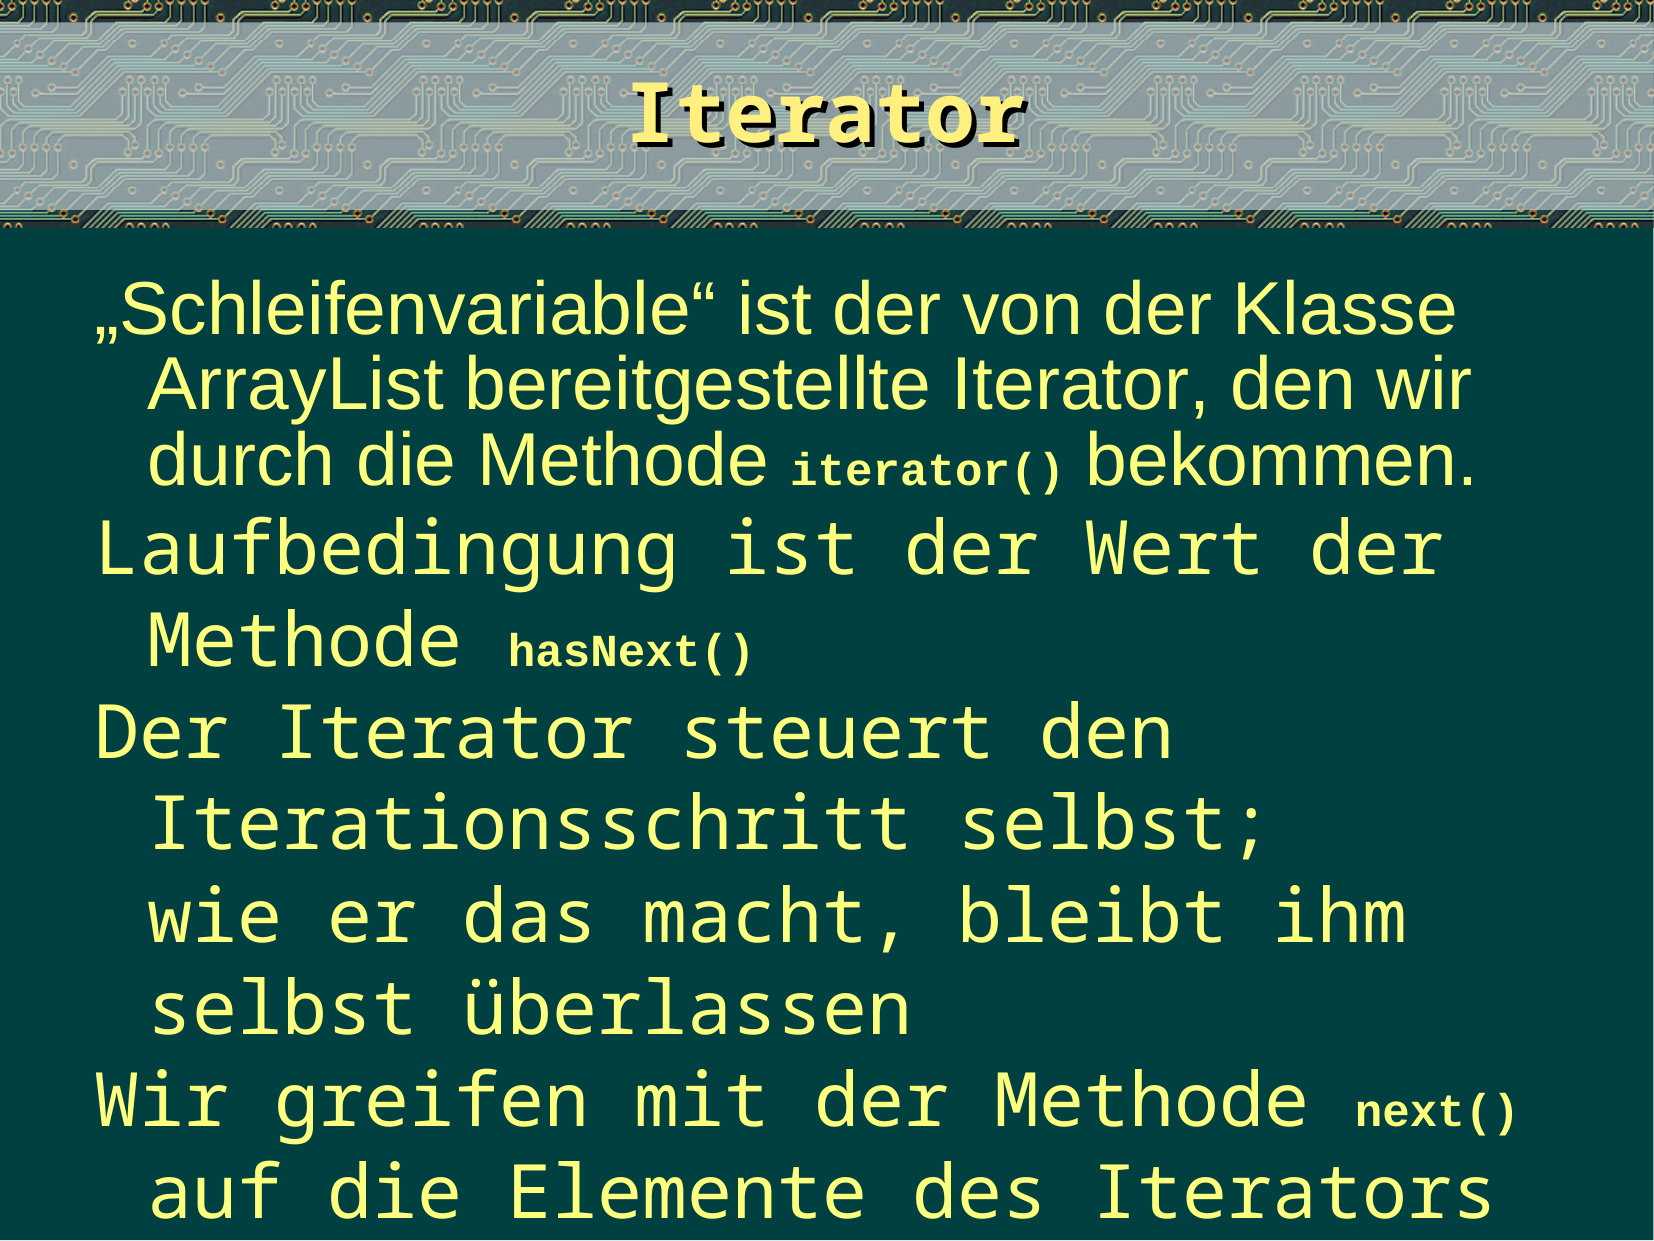

# Iterator
„Schleifenvariable“ ist der von der Klasse ArrayList bereitgestellte Iterator, den wir durch die Methode iterator() bekommen.
Laufbedingung ist der Wert der Methode hasNext()
Der Iterator steuert den Iterationsschritt selbst;
wie er das macht, bleibt ihm selbst überlassen
Wir greifen mit der Methode next() auf die Elemente des Iterators zu